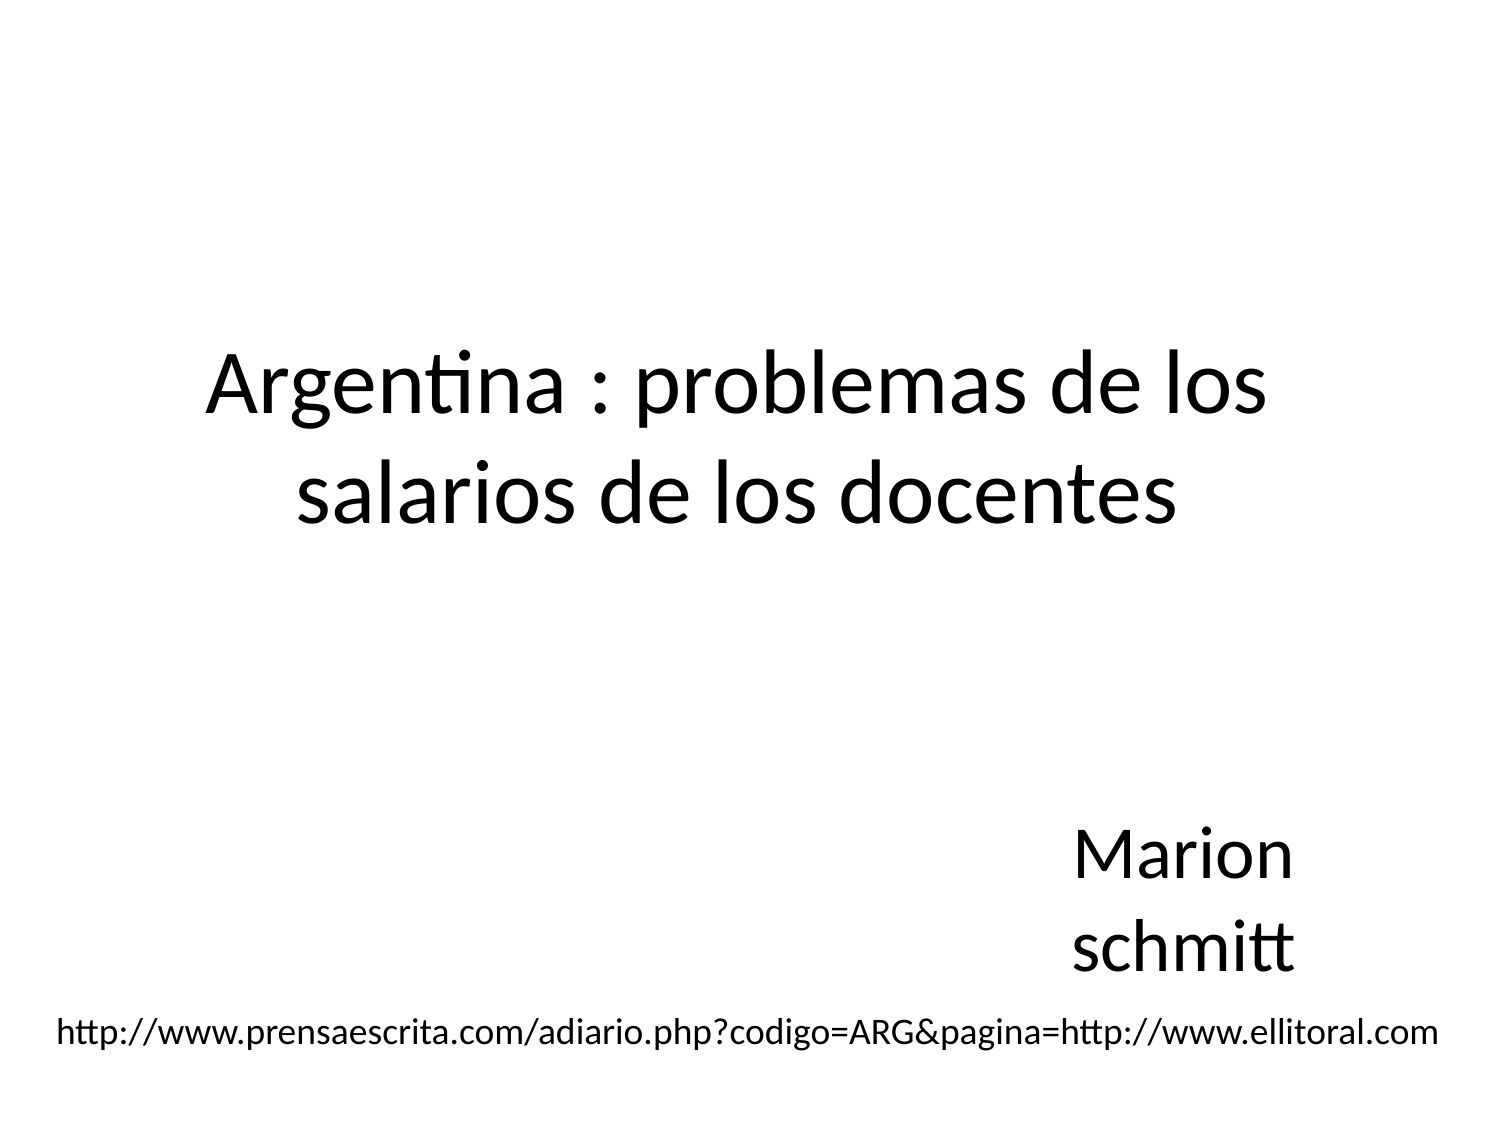

# Argentina : problemas de los salarios de los docentes
Marion schmitt
http://www.prensaescrita.com/adiario.php?codigo=ARG&pagina=http://www.ellitoral.com